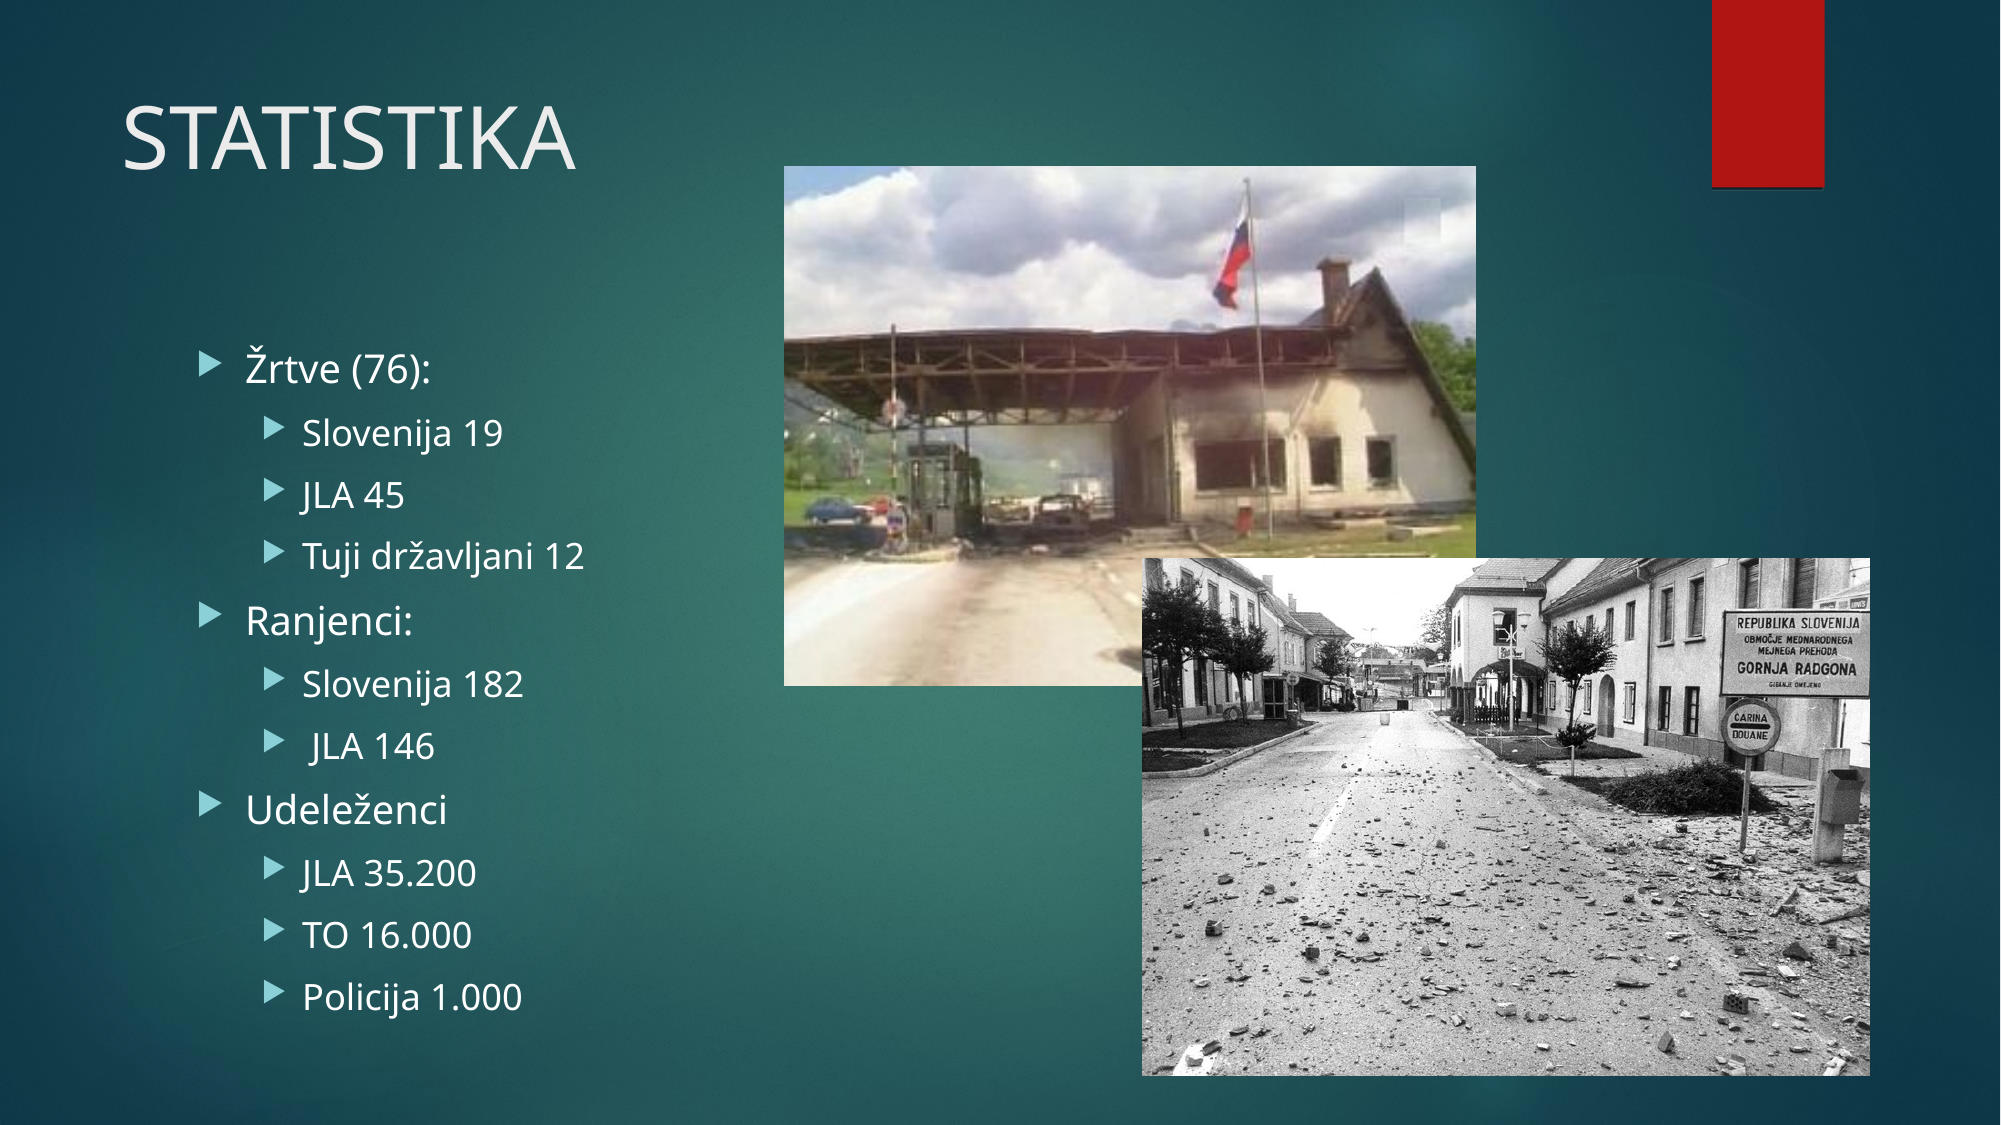

# STATISTIKA
Žrtve (76):
Slovenija 19
JLA 45
Tuji državljani 12
Ranjenci:
Slovenija 182
 JLA 146
Udeleženci
JLA 35.200
TO 16.000
Policija 1.000